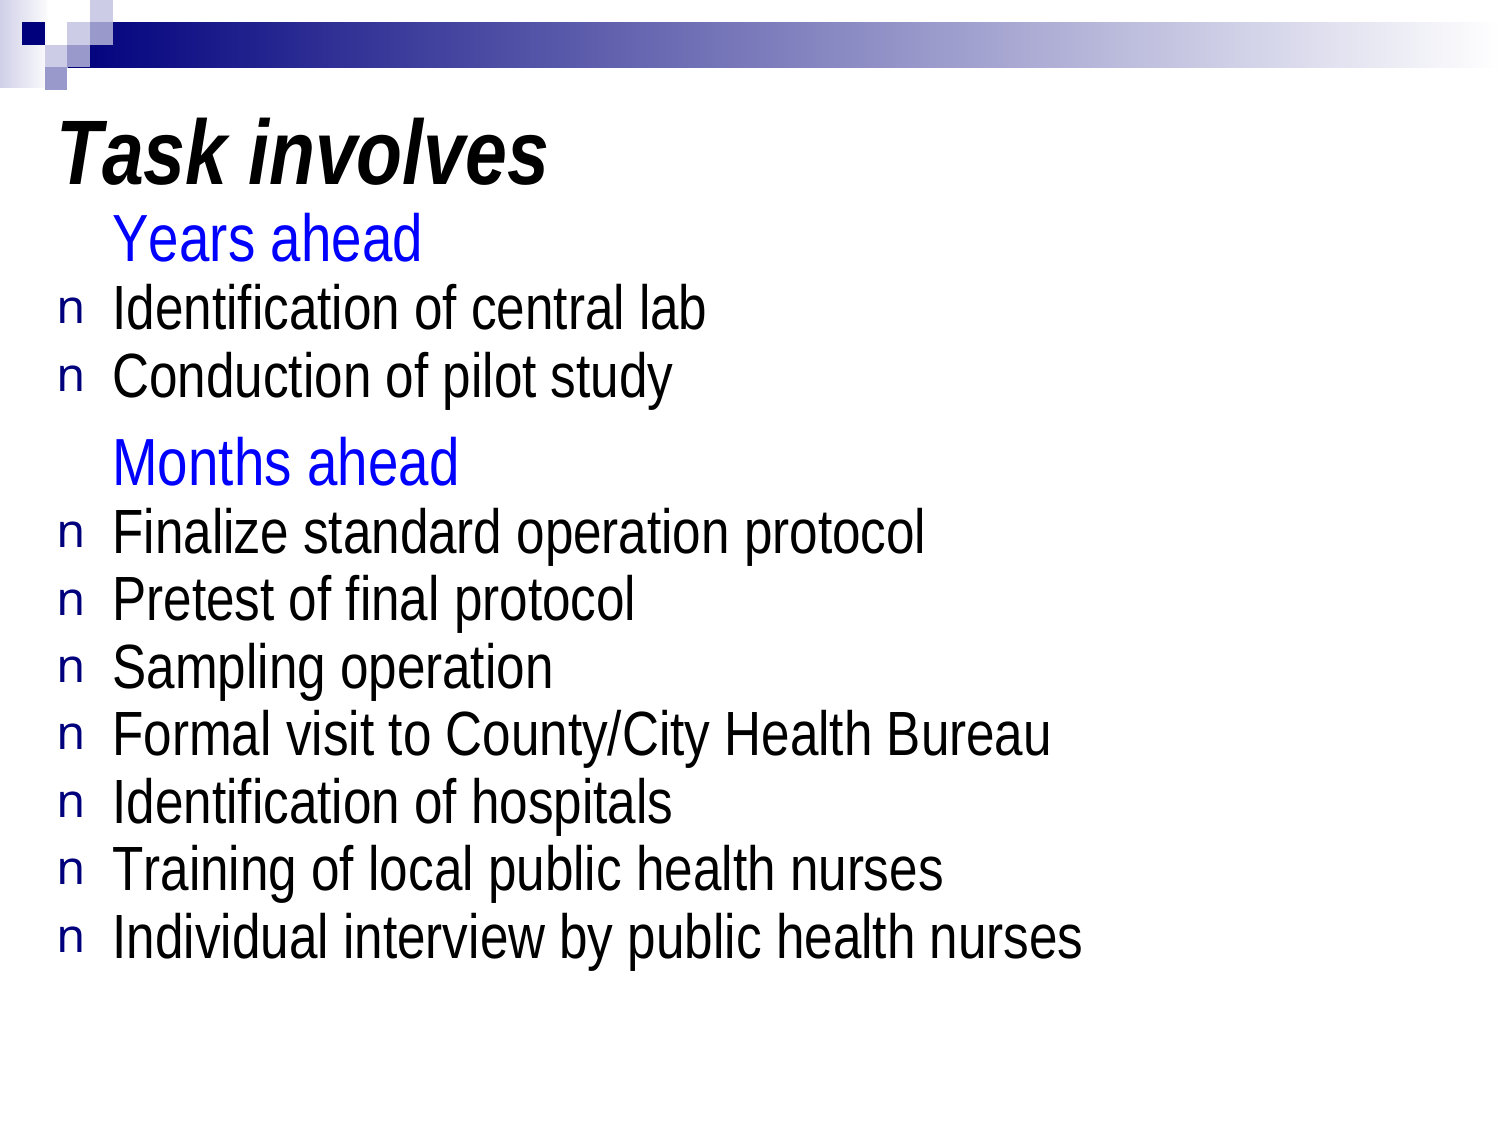

# Task involves
Years ahead
Identification of central lab
Conduction of pilot study
Months ahead
Finalize standard operation protocol
Pretest of final protocol
Sampling operation
Formal visit to County/City Health Bureau
Identification of hospitals
Training of local public health nurses
Individual interview by public health nurses